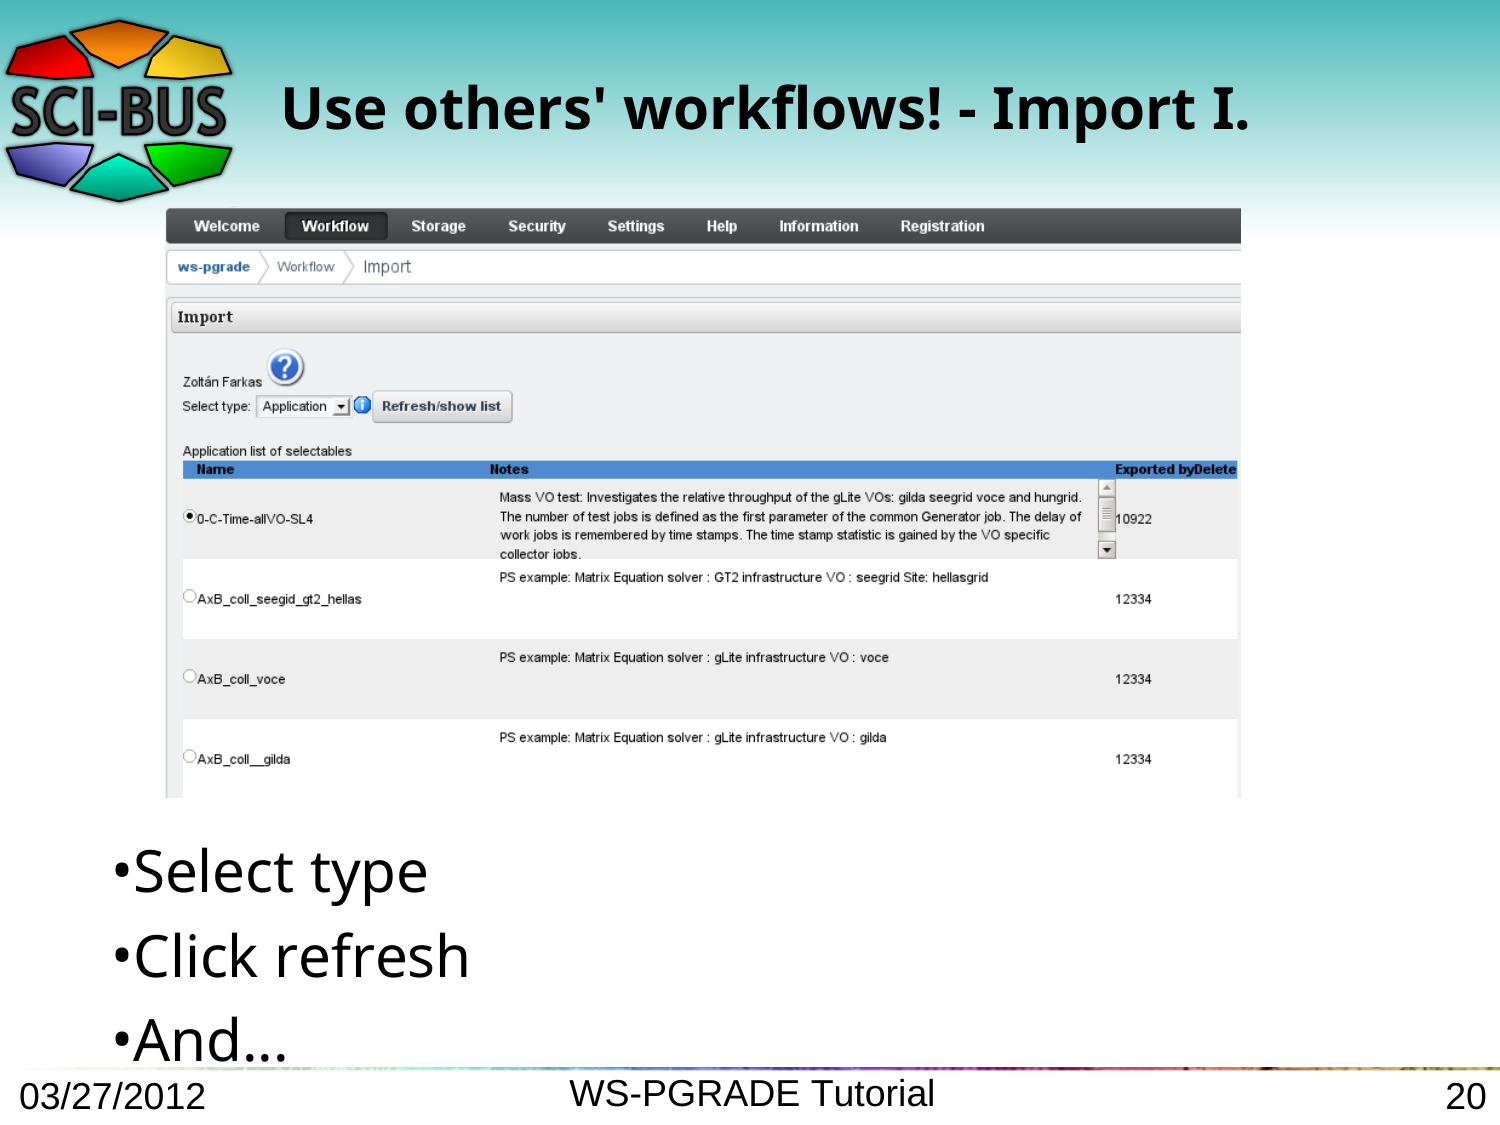

# Use others' workflows! - Import I.
Select type
Click refresh
And...
Footer
5/29/2006
20